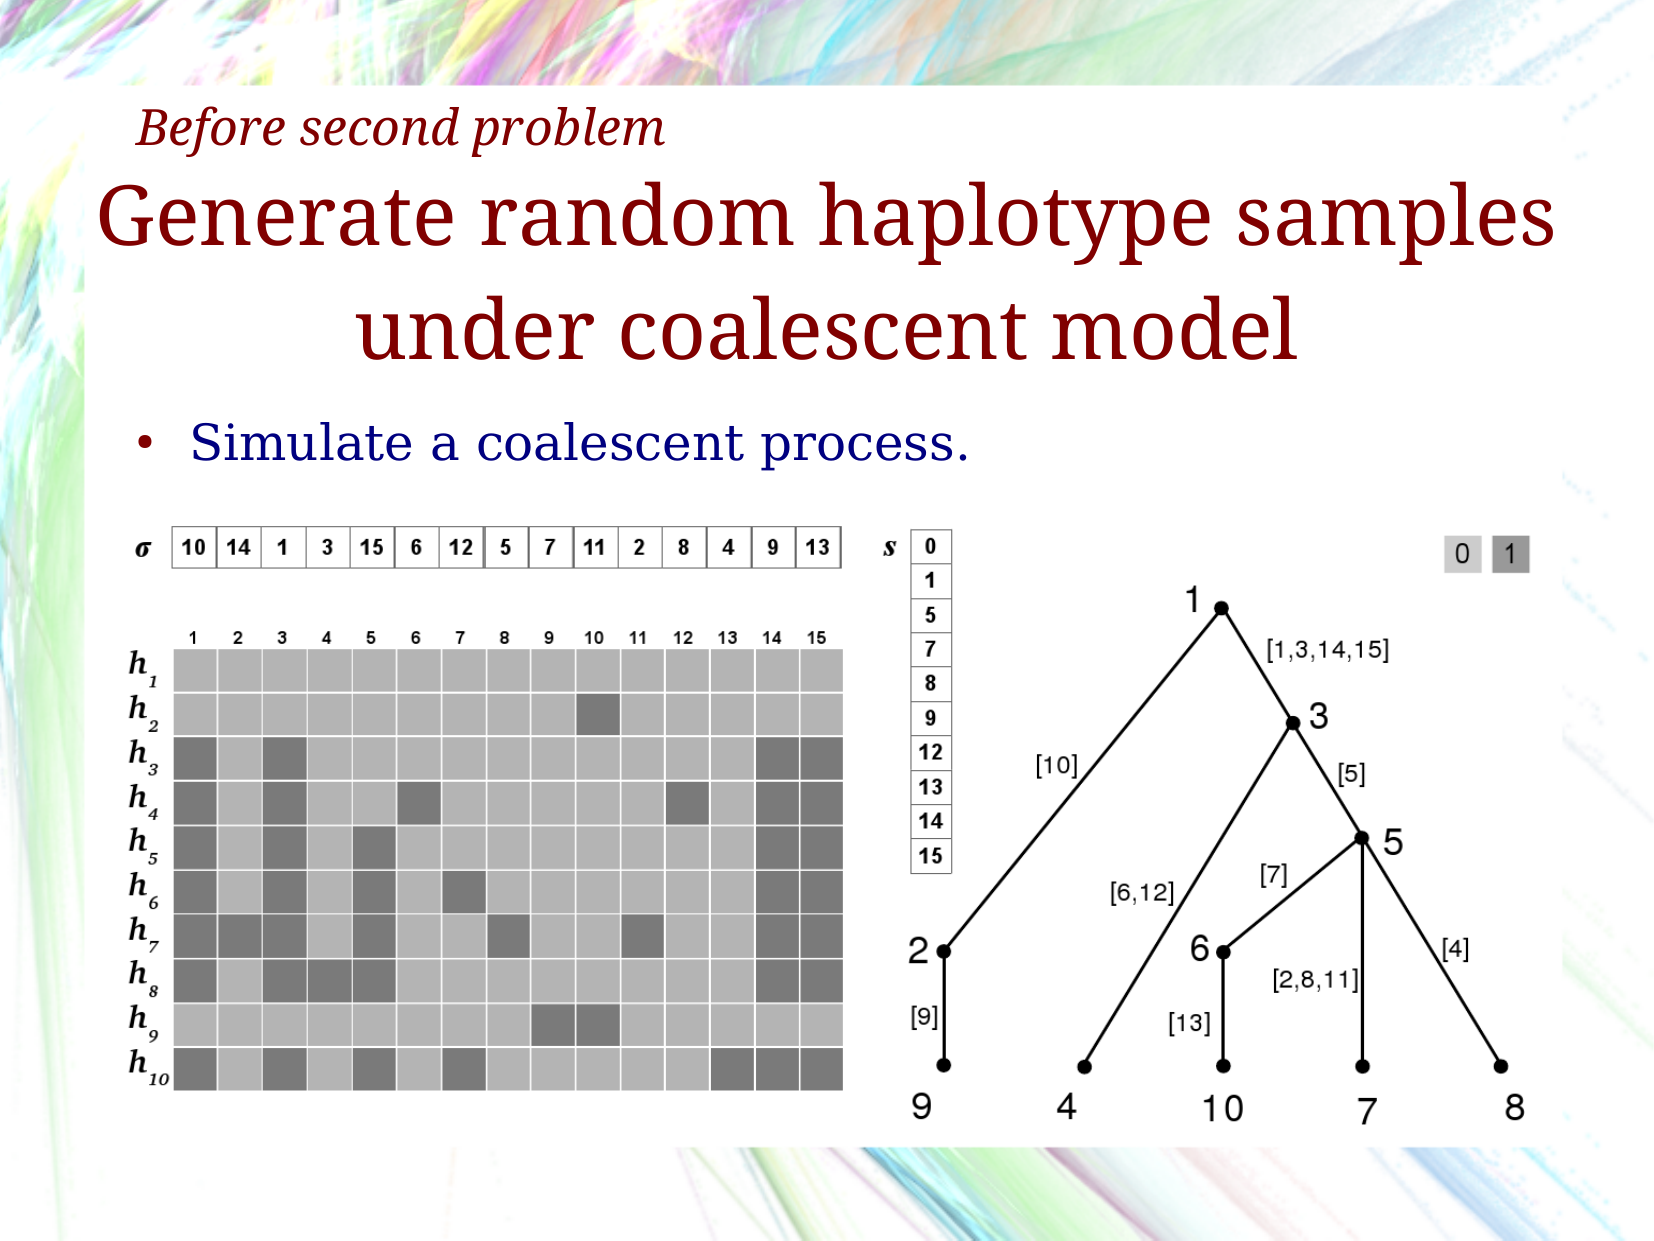

Before second problem
# Generate random haplotype samples under coalescent model
Simulate a coalescent process.